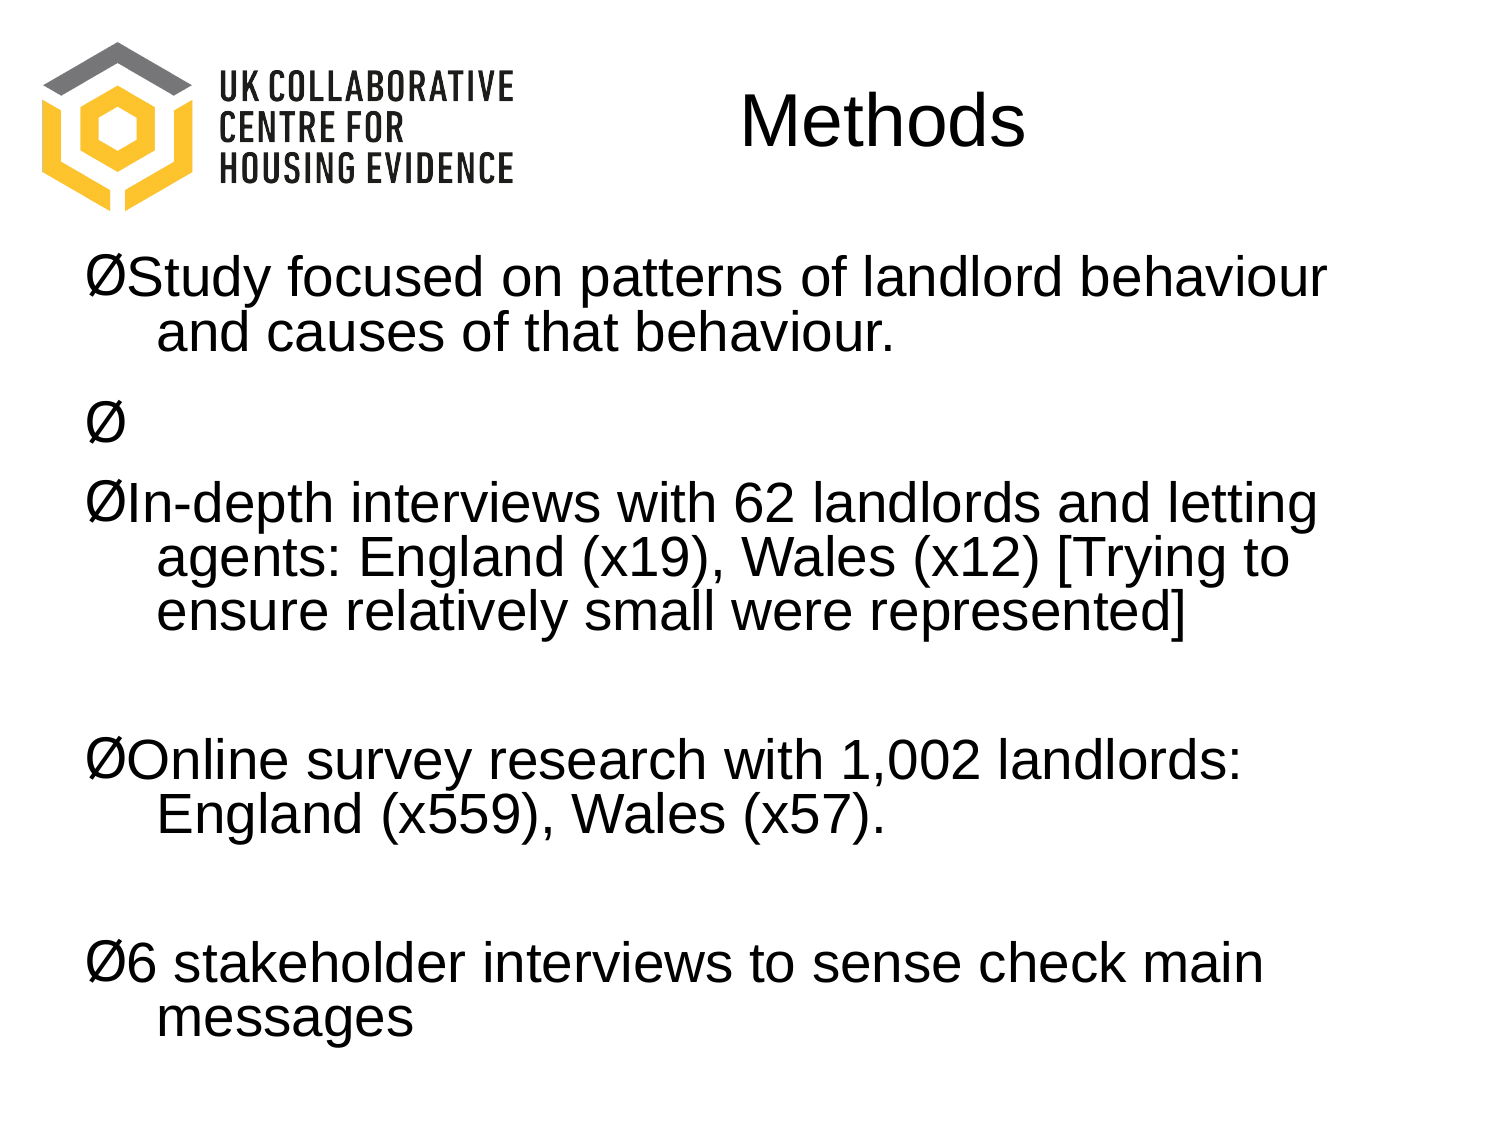

Methods
# Study focused on patterns of landlord behaviour and causes of that behaviour.
In-depth interviews with 62 landlords and letting agents: England (x19), Wales (x12) [Trying to ensure relatively small were represented]
Online survey research with 1,002 landlords: England (x559), Wales (x57).
6 stakeholder interviews to sense check main messages